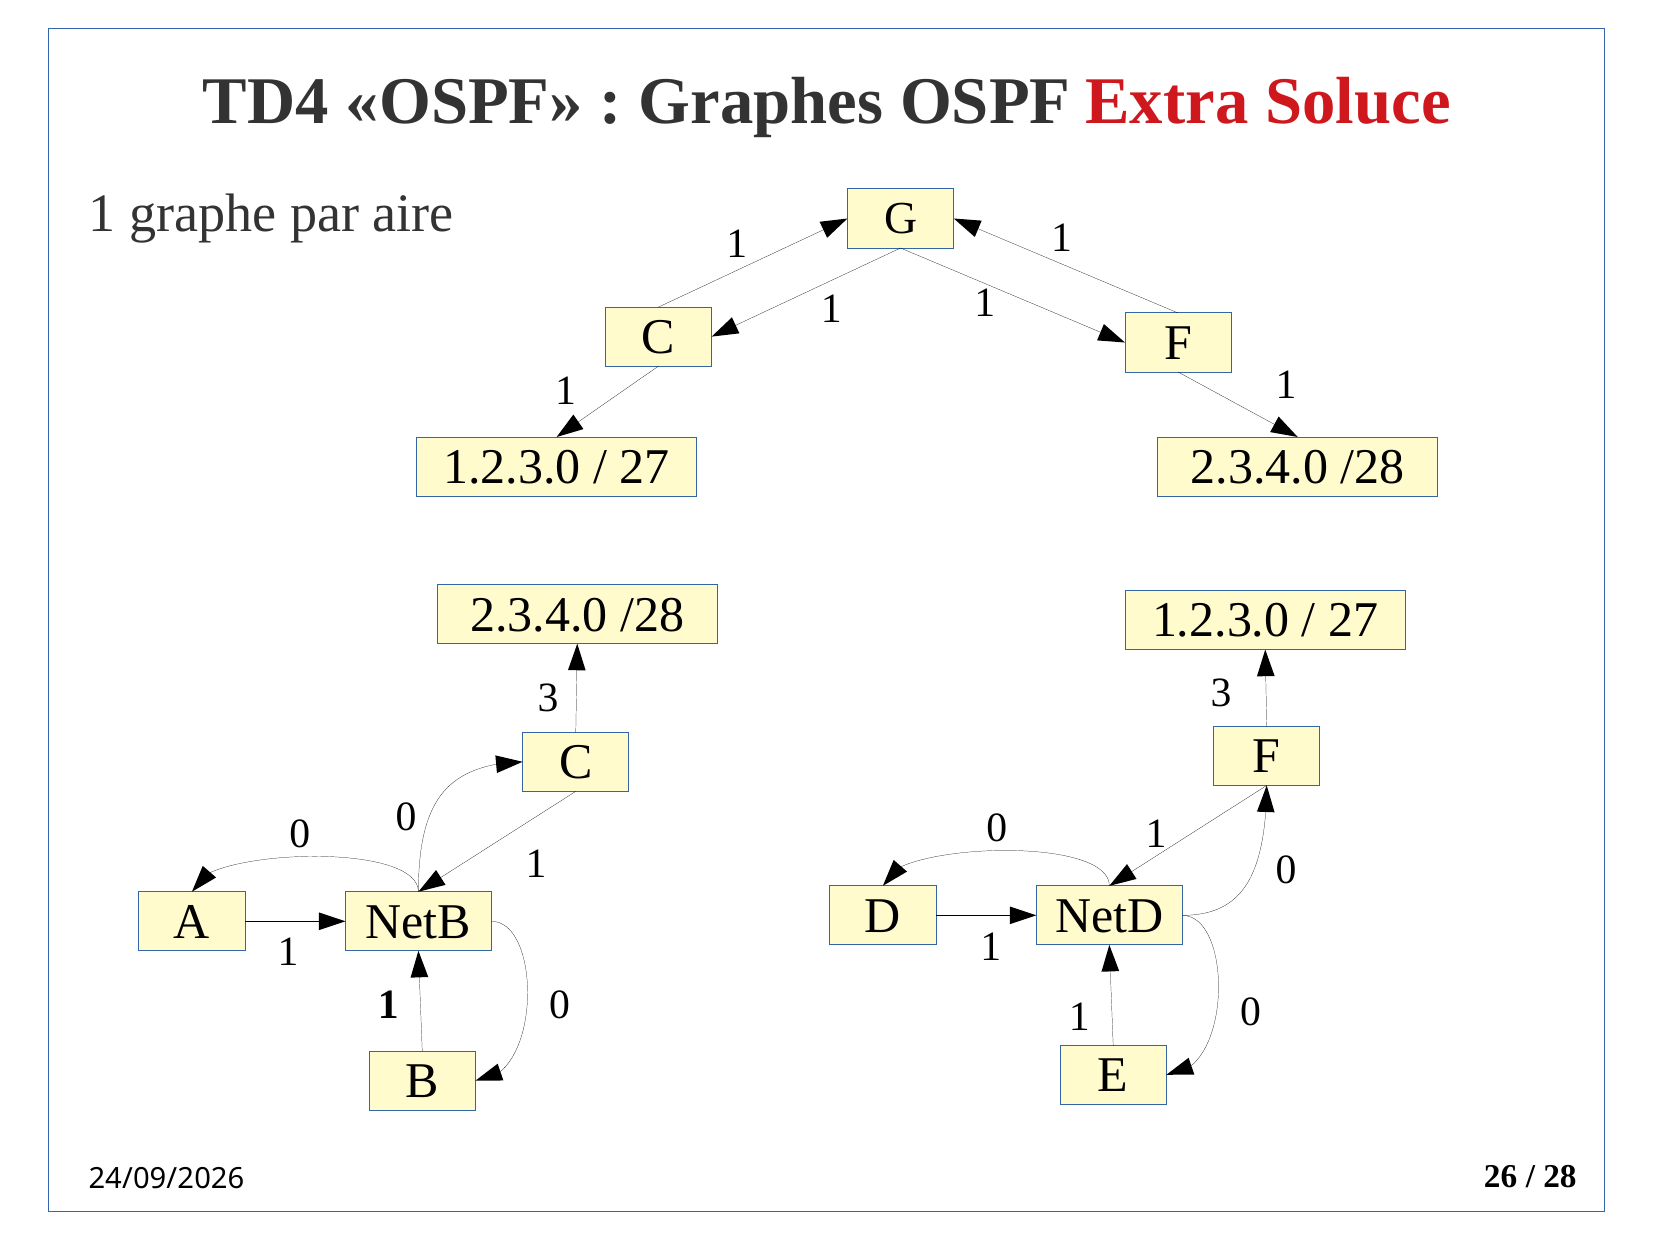

# TD4 «OSPF» : Graphes OSPF Extra Soluce
1 graphe par aire
G
1
1
1
1
C
F
1
1
1.2.3.0 / 27
2.3.4.0 /28
2.3.4.0 /28
3
C
0
0
1
A
NetB
1
1
0
B
1.2.3.0 / 27
3
F
0
1
0
D
NetD
1
0
1
E
26